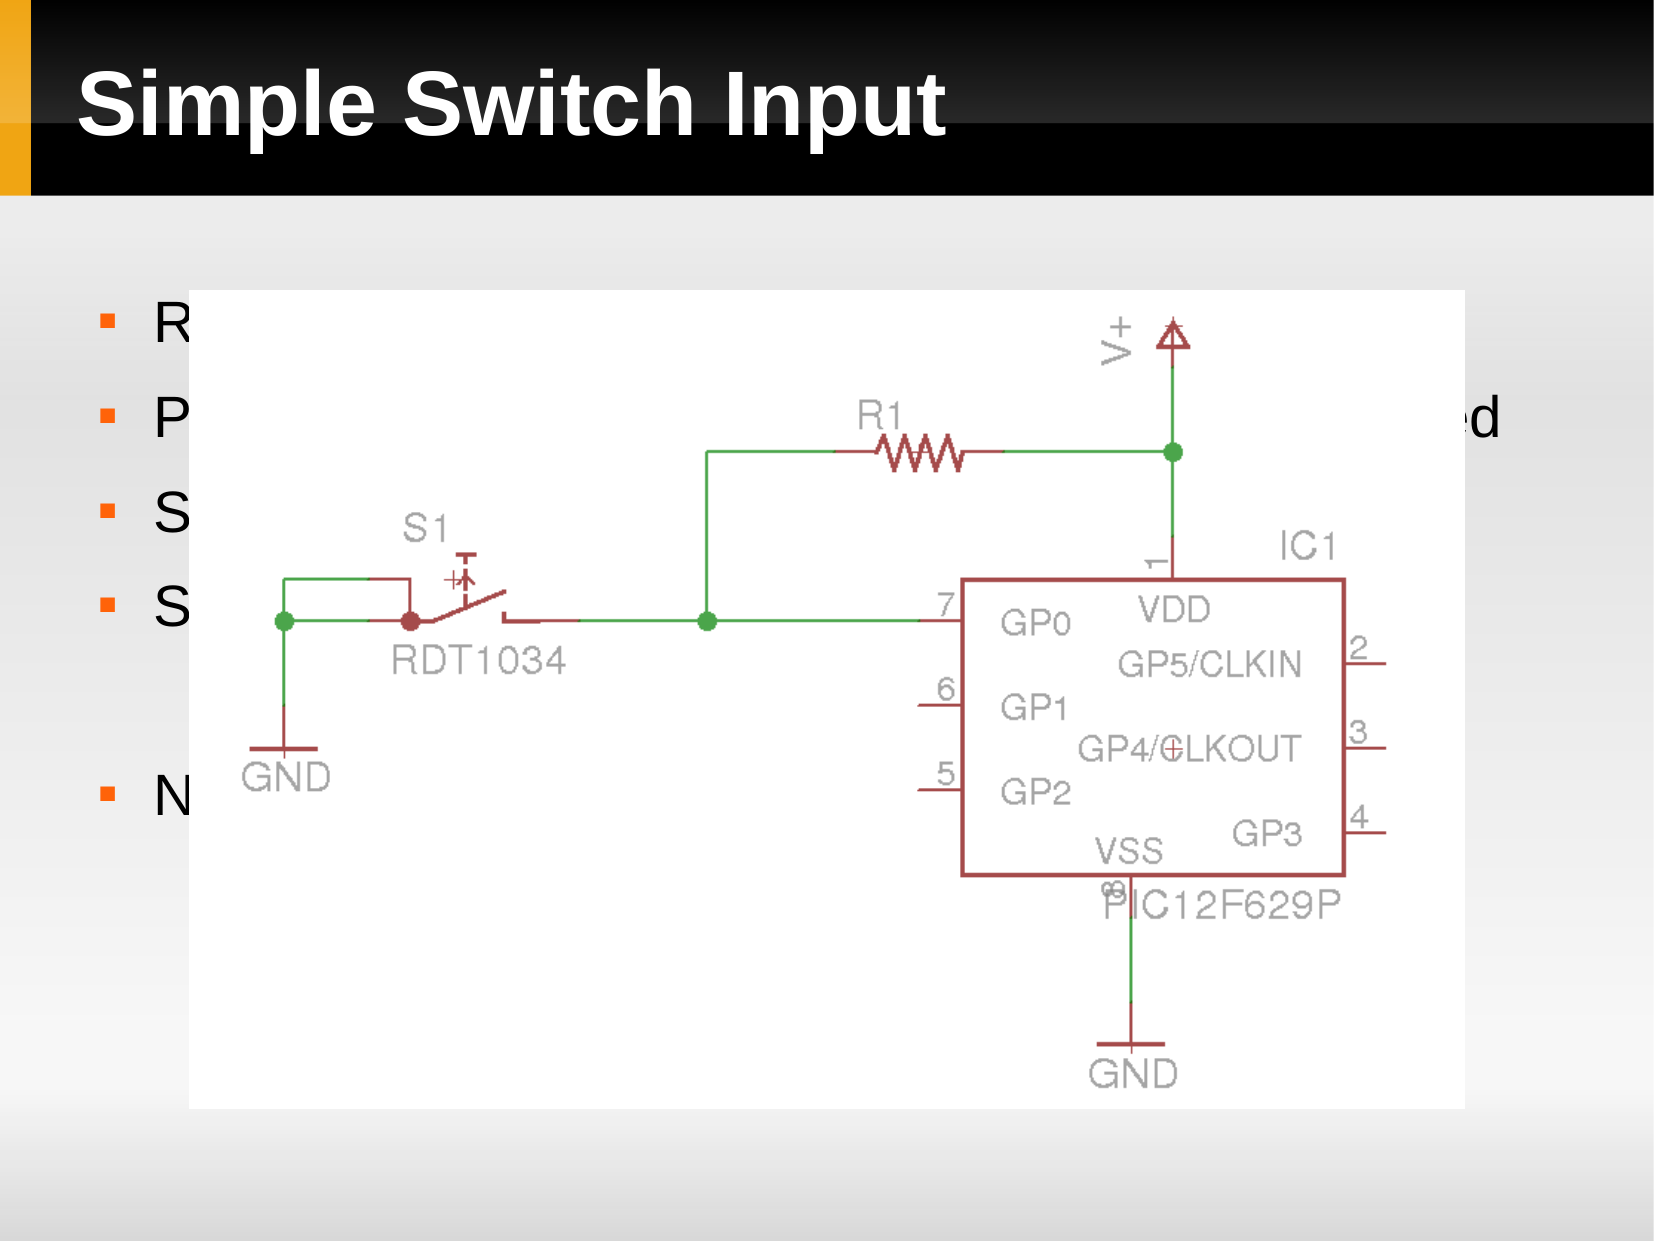

# Simple Switch Input
R1 is a pull-up resistor
Presents a logic '1' to input when switch not pressed
Switch ”shorts” input to ground
Switch pressed = logic '0'
No ESD protection